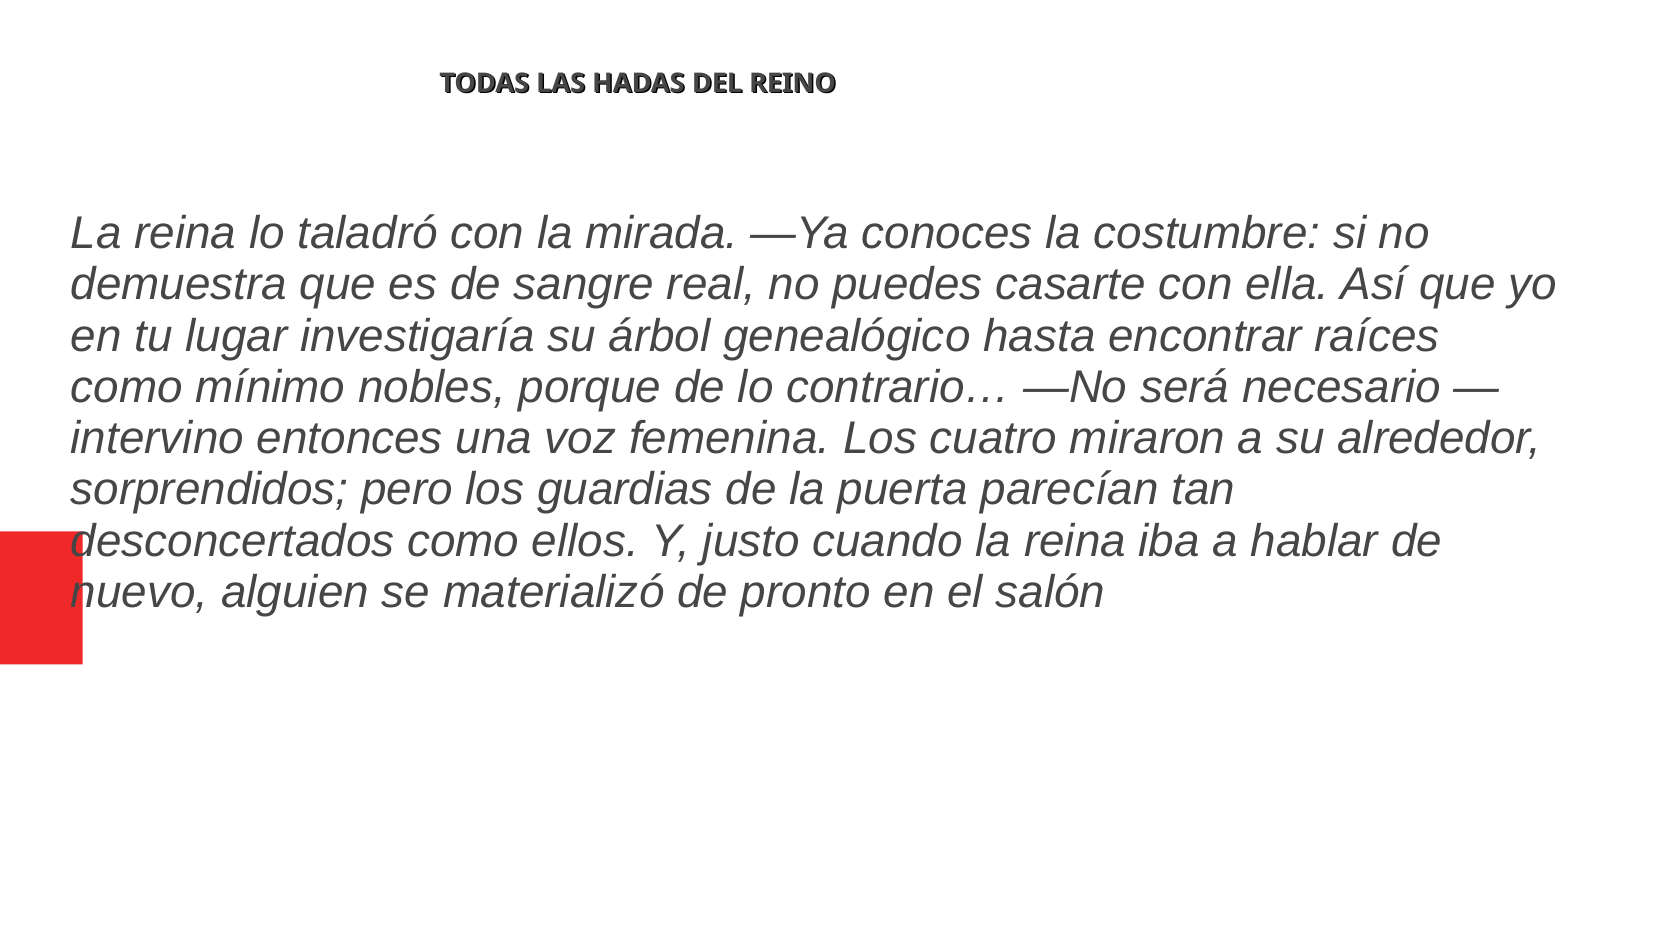

# TODAS LAS HADAS DEL REINO
La reina lo taladró con la mirada. —Ya conoces la costumbre: si no demuestra que es de sangre real, no puedes casarte con ella. Así que yo en tu lugar investigaría su árbol genealógico hasta encontrar raíces como mínimo nobles, porque de lo contrario… —No será necesario —intervino entonces una voz femenina. Los cuatro miraron a su alrededor, sorprendidos; pero los guardias de la puerta parecían tan desconcertados como ellos. Y, justo cuando la reina iba a hablar de nuevo, alguien se materializó de pronto en el salón